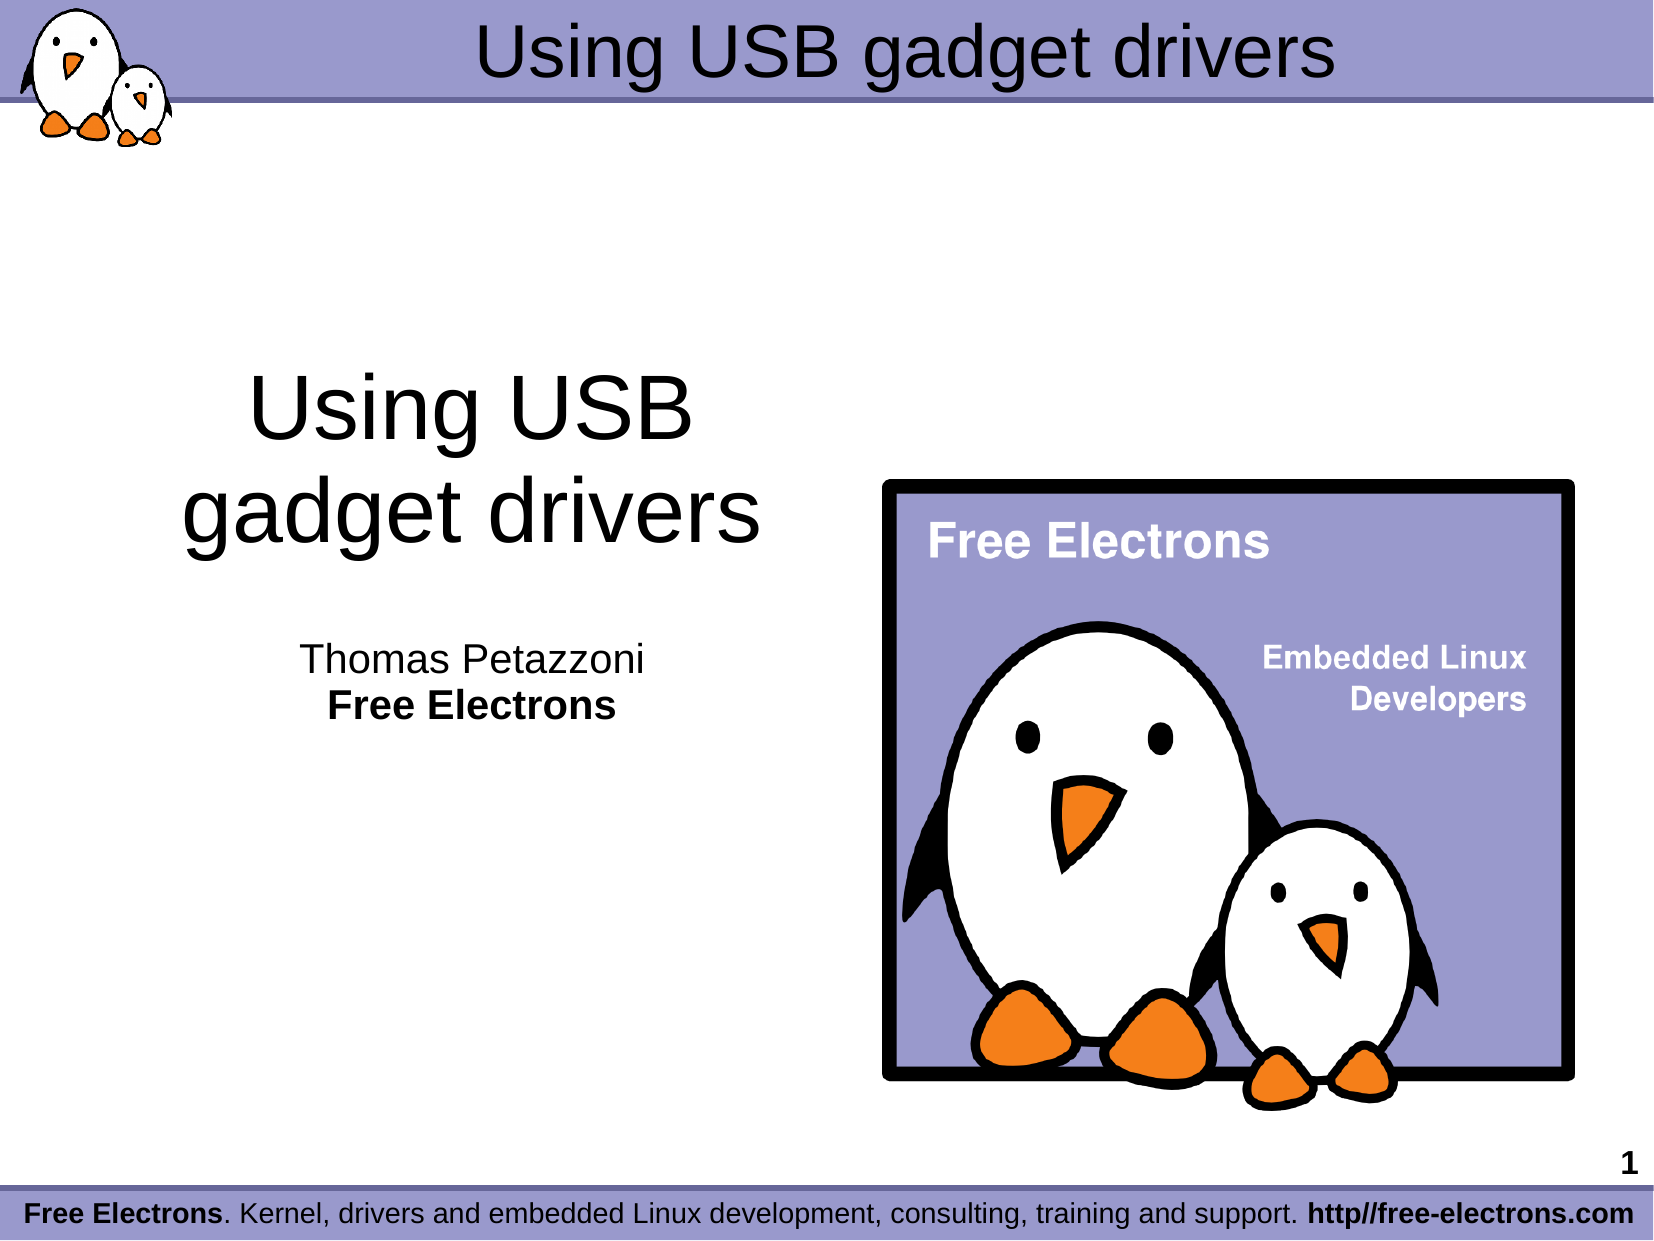

# Using USB gadget drivers
Using USB gadget drivers
Thomas Petazzoni
Free Electrons